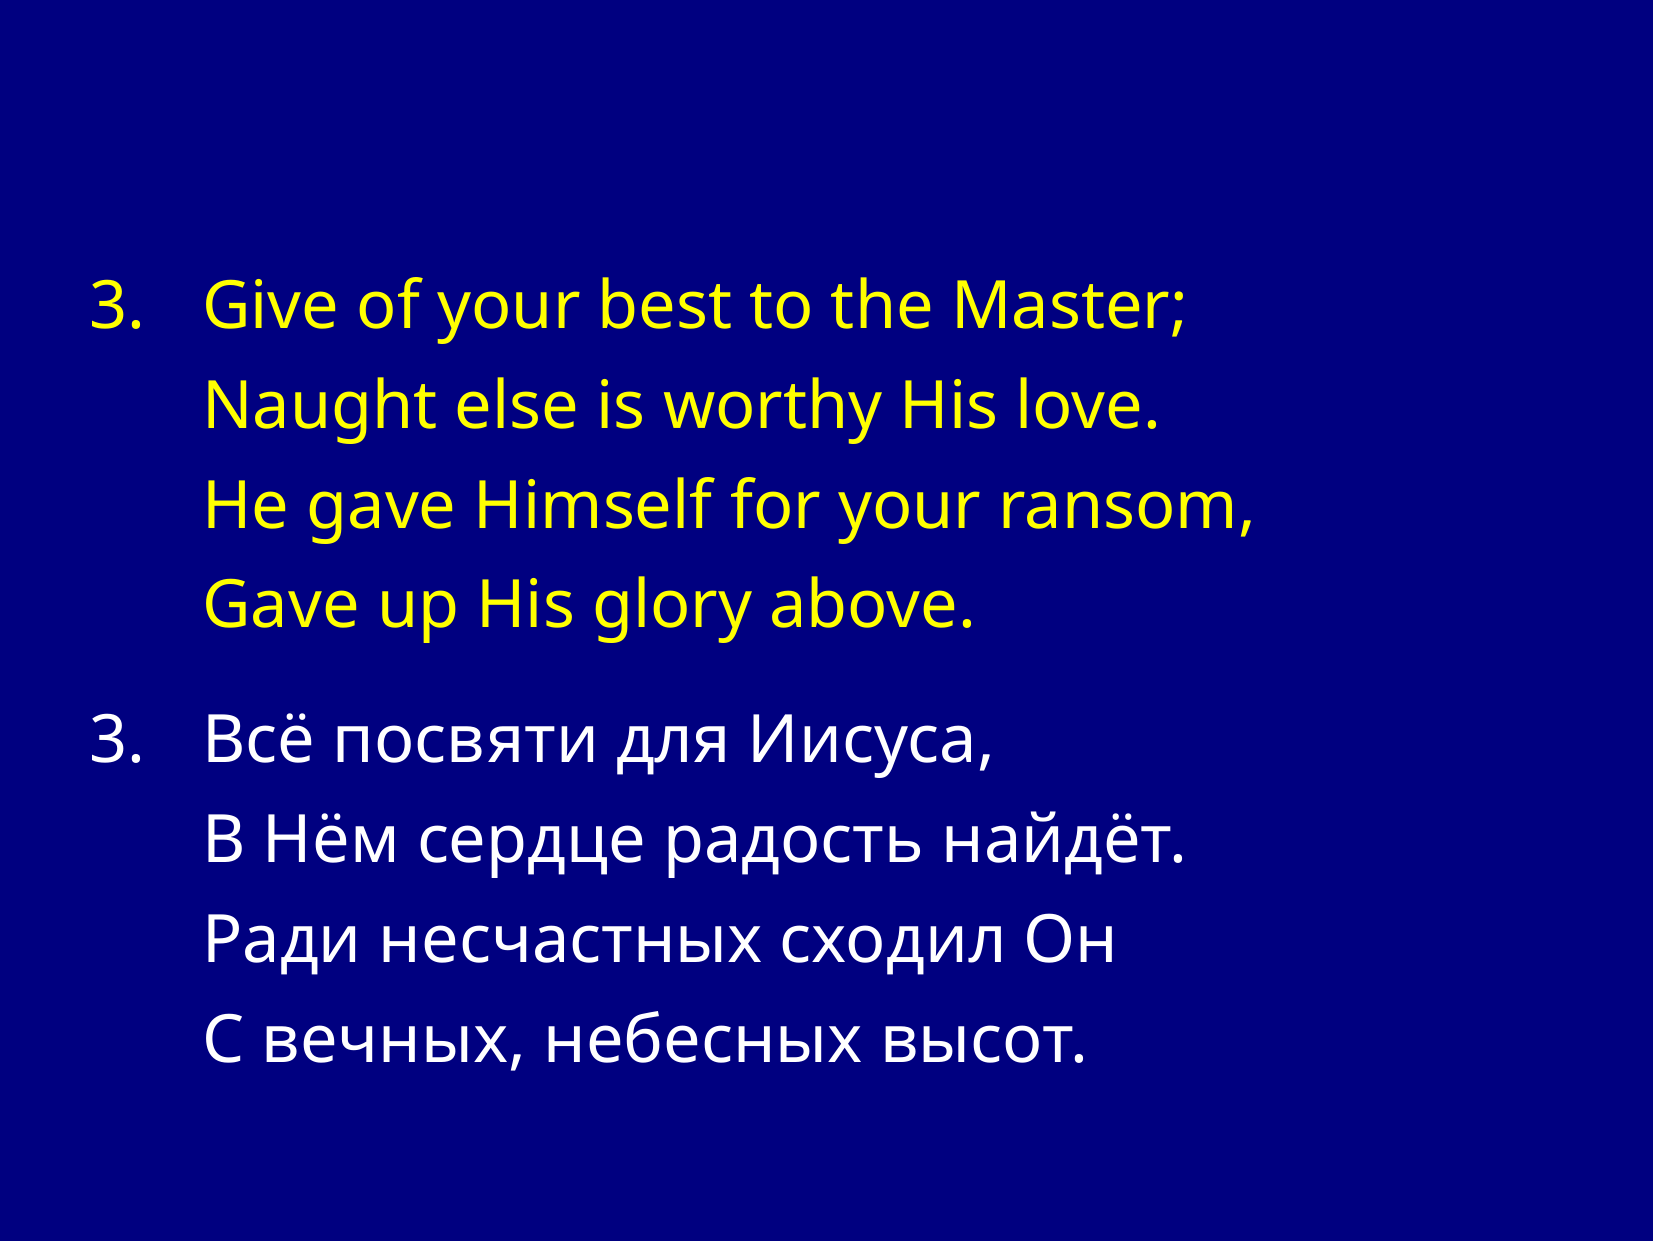

3.	Give of your best to the Master;
	Naught else is worthy His love.
	He gave Himself for your ransom,
	Gave up His glory above.
3.	Всё посвяти для Иисуса,
	В Нём сердце радость найдёт.
	Ради несчастных сходил Он
	С вечных, небесных высот.